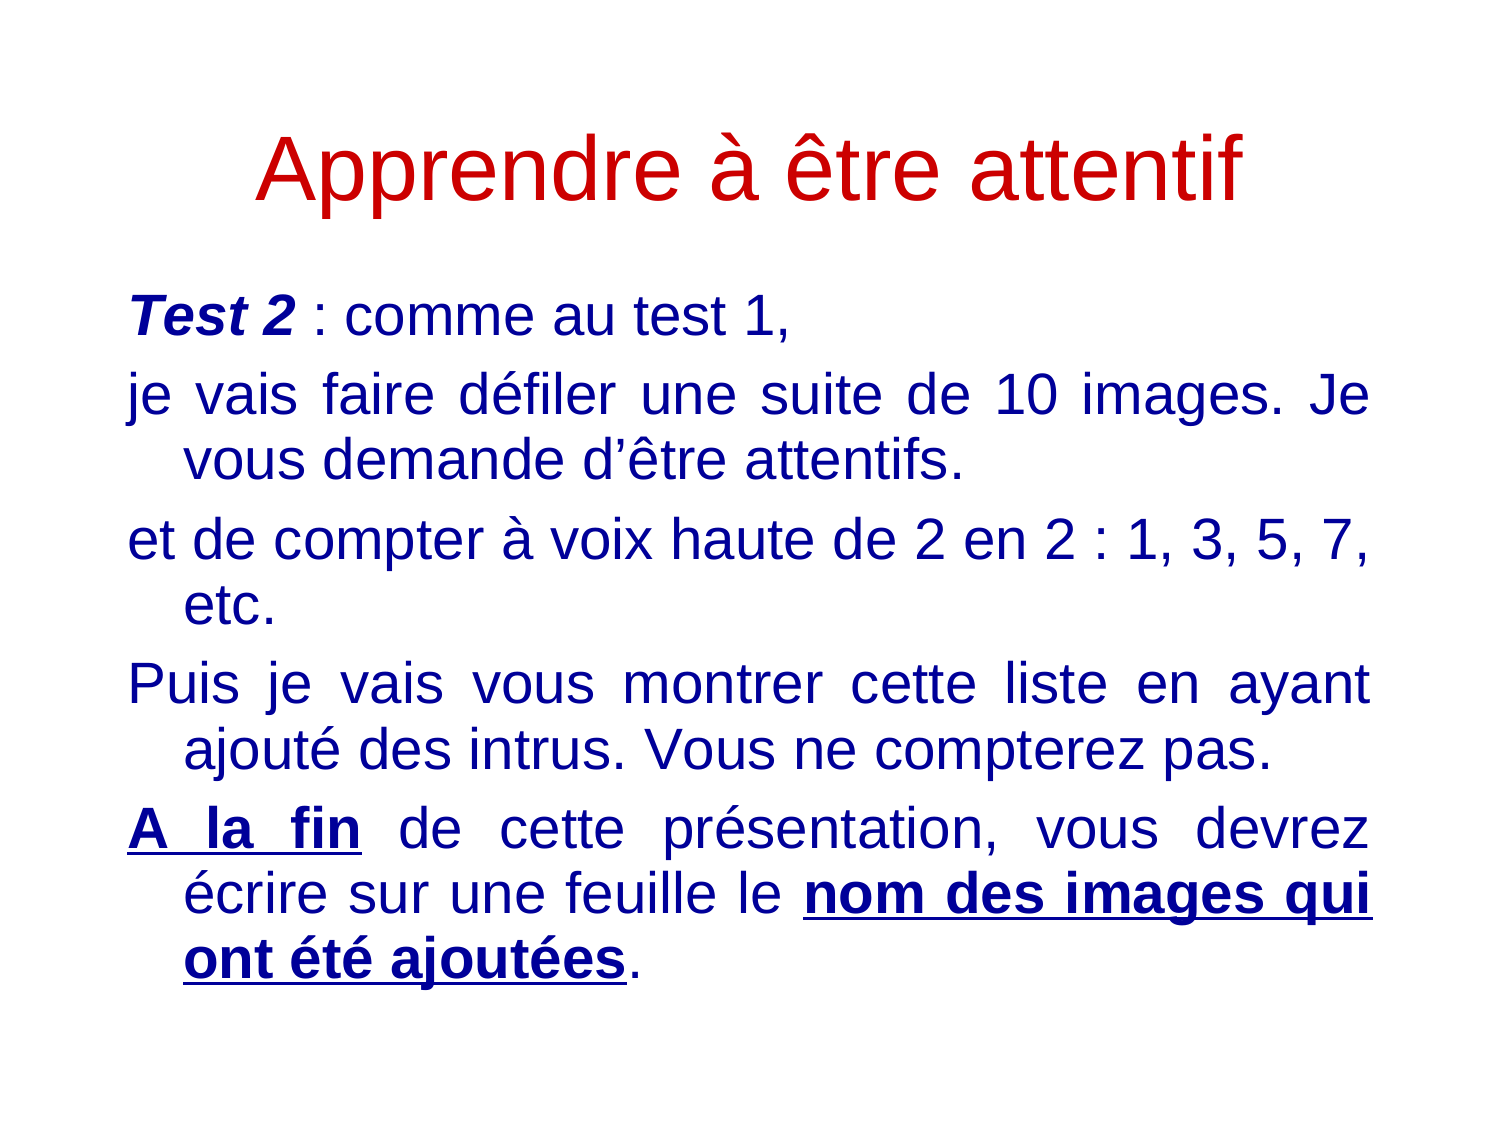

# Apprendre à être attentif
Test 2 : comme au test 1,
je vais faire défiler une suite de 10 images. Je vous demande d’être attentifs.
et de compter à voix haute de 2 en 2 : 1, 3, 5, 7, etc.
Puis je vais vous montrer cette liste en ayant ajouté des intrus. Vous ne compterez pas.
A la fin de cette présentation, vous devrez écrire sur une feuille le nom des images qui ont été ajoutées.